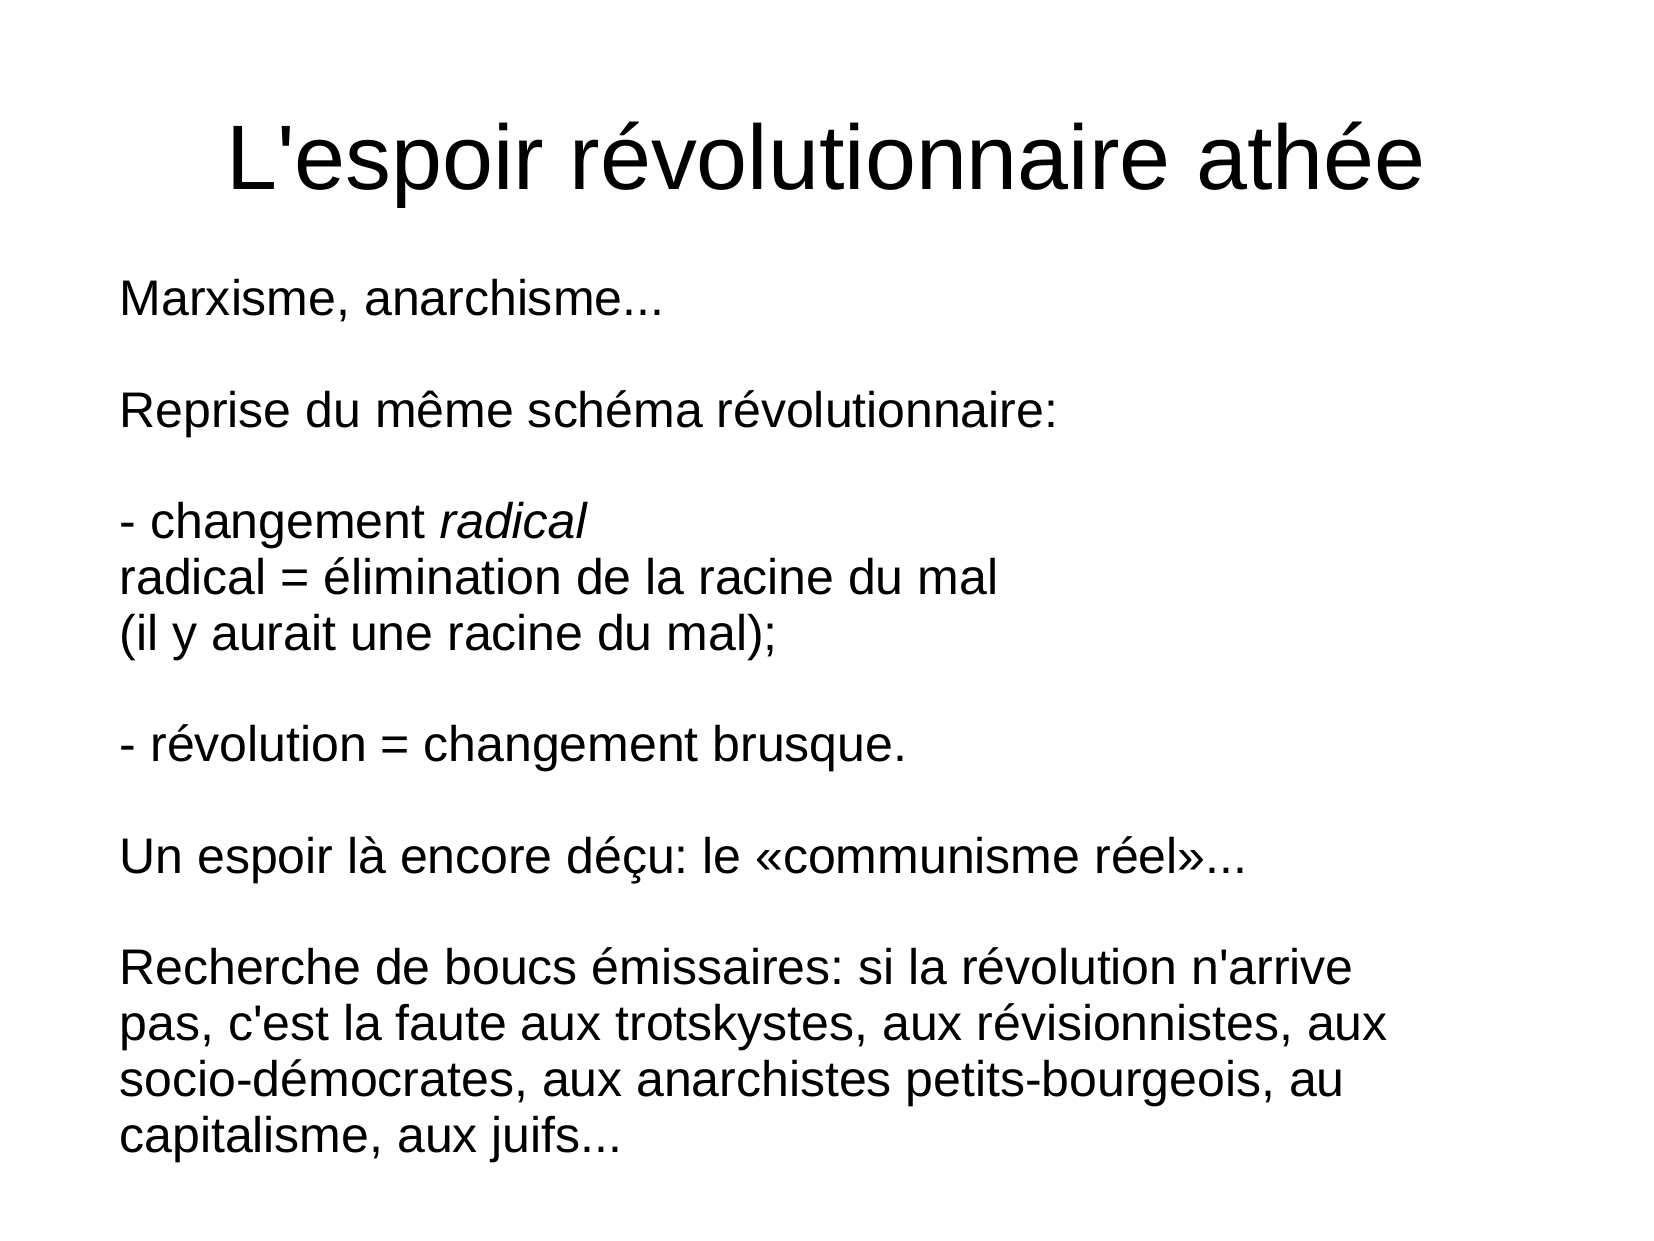

# L'espoir révolutionnaire athée
Marxisme, anarchisme...
Reprise du même schéma révolutionnaire:
- changement radical
radical = élimination de la racine du mal
(il y aurait une racine du mal);
- révolution = changement brusque.
Un espoir là encore déçu: le «communisme réel»...
Recherche de boucs émissaires: si la révolution n'arrive
pas, c'est la faute aux trotskystes, aux révisionnistes, aux
socio-démocrates, aux anarchistes petits-bourgeois, au
capitalisme, aux juifs...